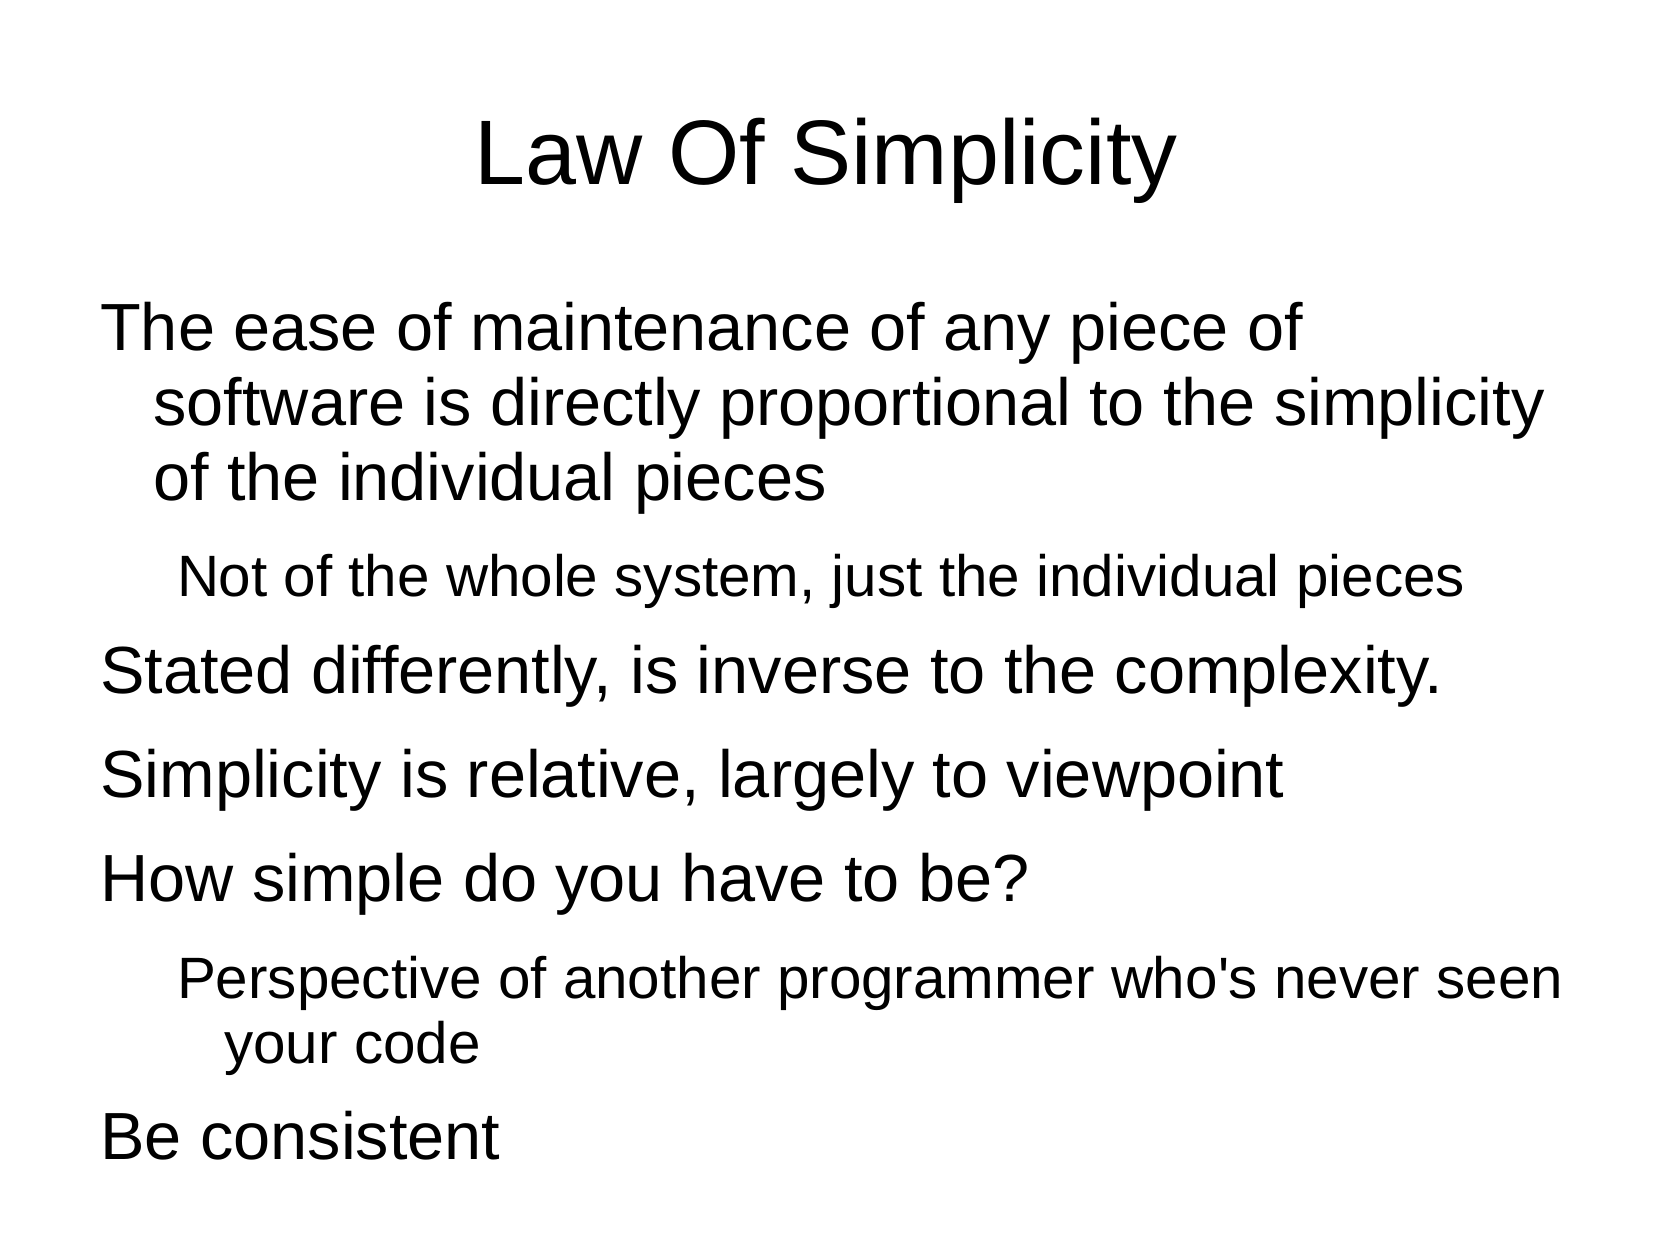

# Law Of Simplicity
The ease of maintenance of any piece of software is directly proportional to the simplicity of the individual pieces
Not of the whole system, just the individual pieces
Stated differently, is inverse to the complexity.
Simplicity is relative, largely to viewpoint
How simple do you have to be?
Perspective of another programmer who's never seen your code
Be consistent